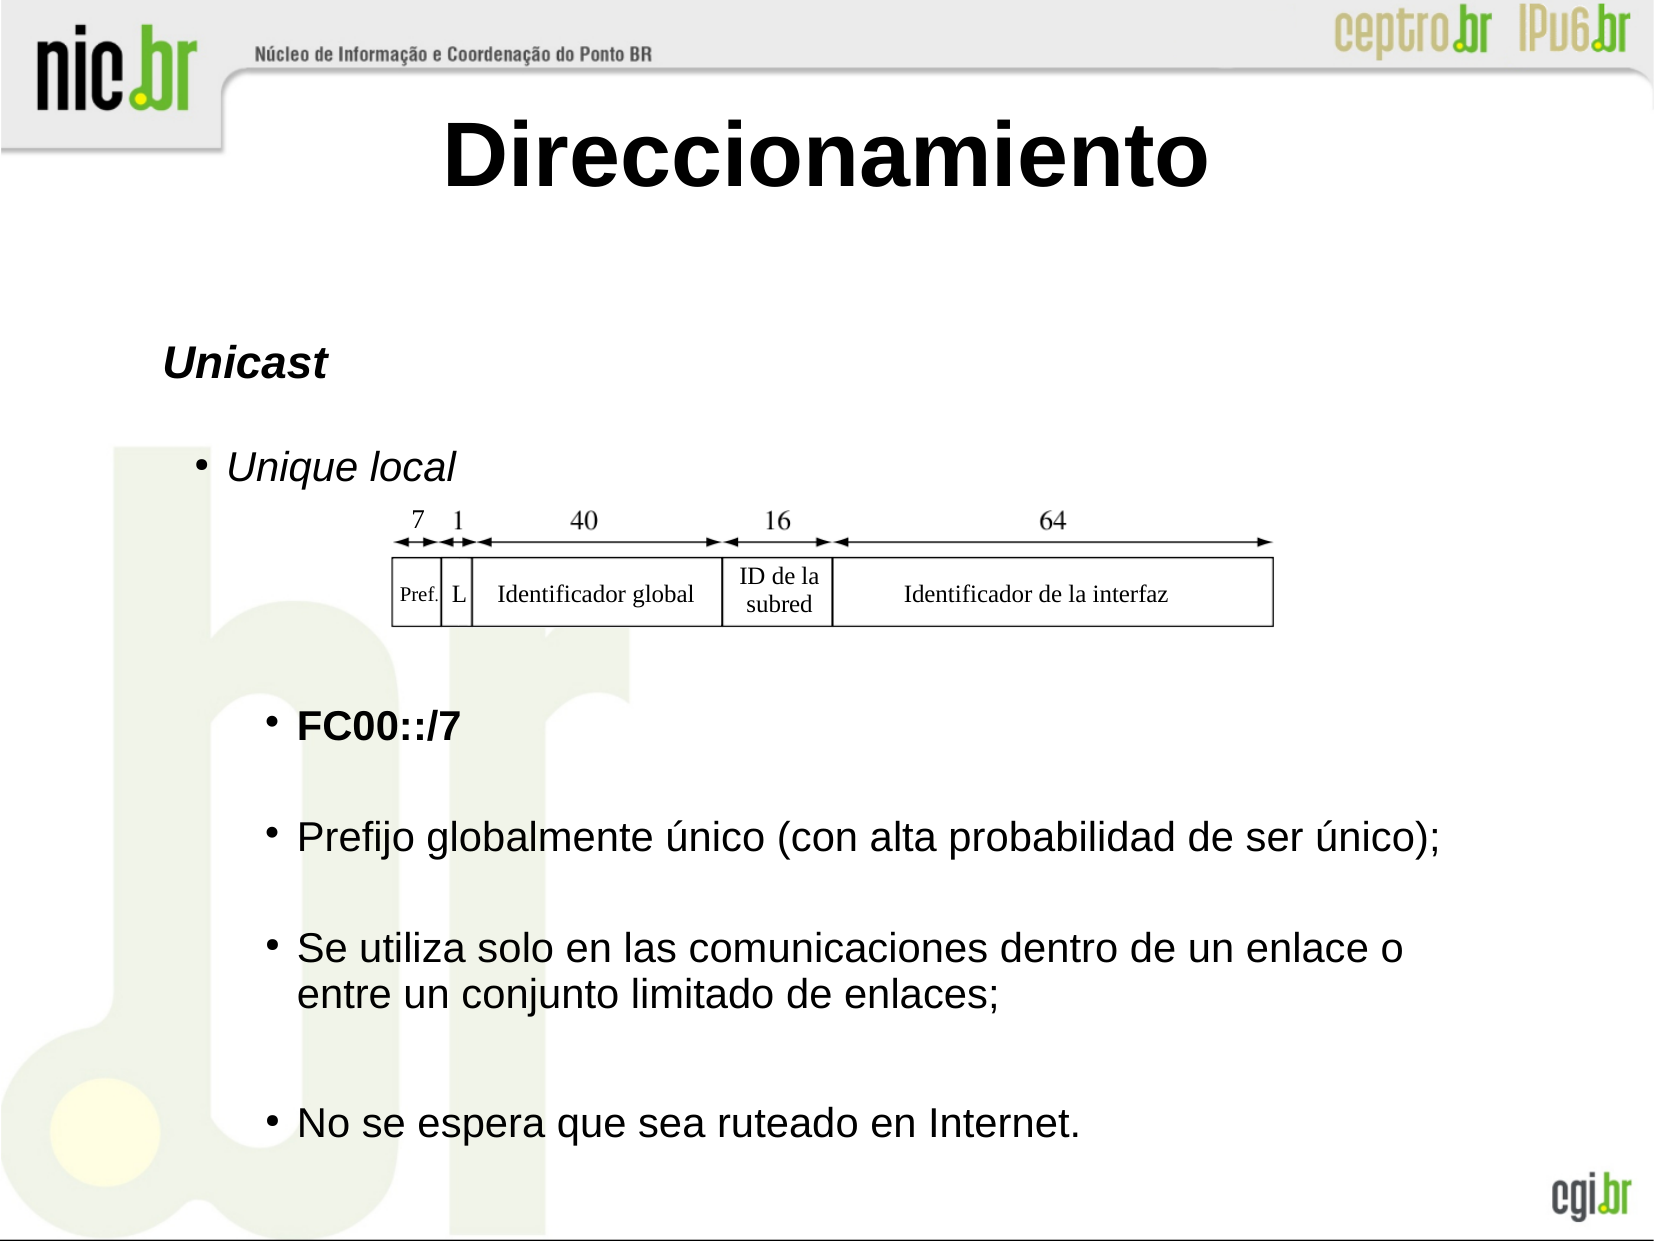

Direccionamiento
Unicast
Unique local
FC00::/7
Prefijo globalmente único (con alta probabilidad de ser único);
Se utiliza solo en las comunicaciones dentro de un enlace o entre un conjunto limitado de enlaces;
No se espera que sea ruteado en Internet.
7
ID de la subred
L
Identificador global
Identificador de la interfaz
Pref.